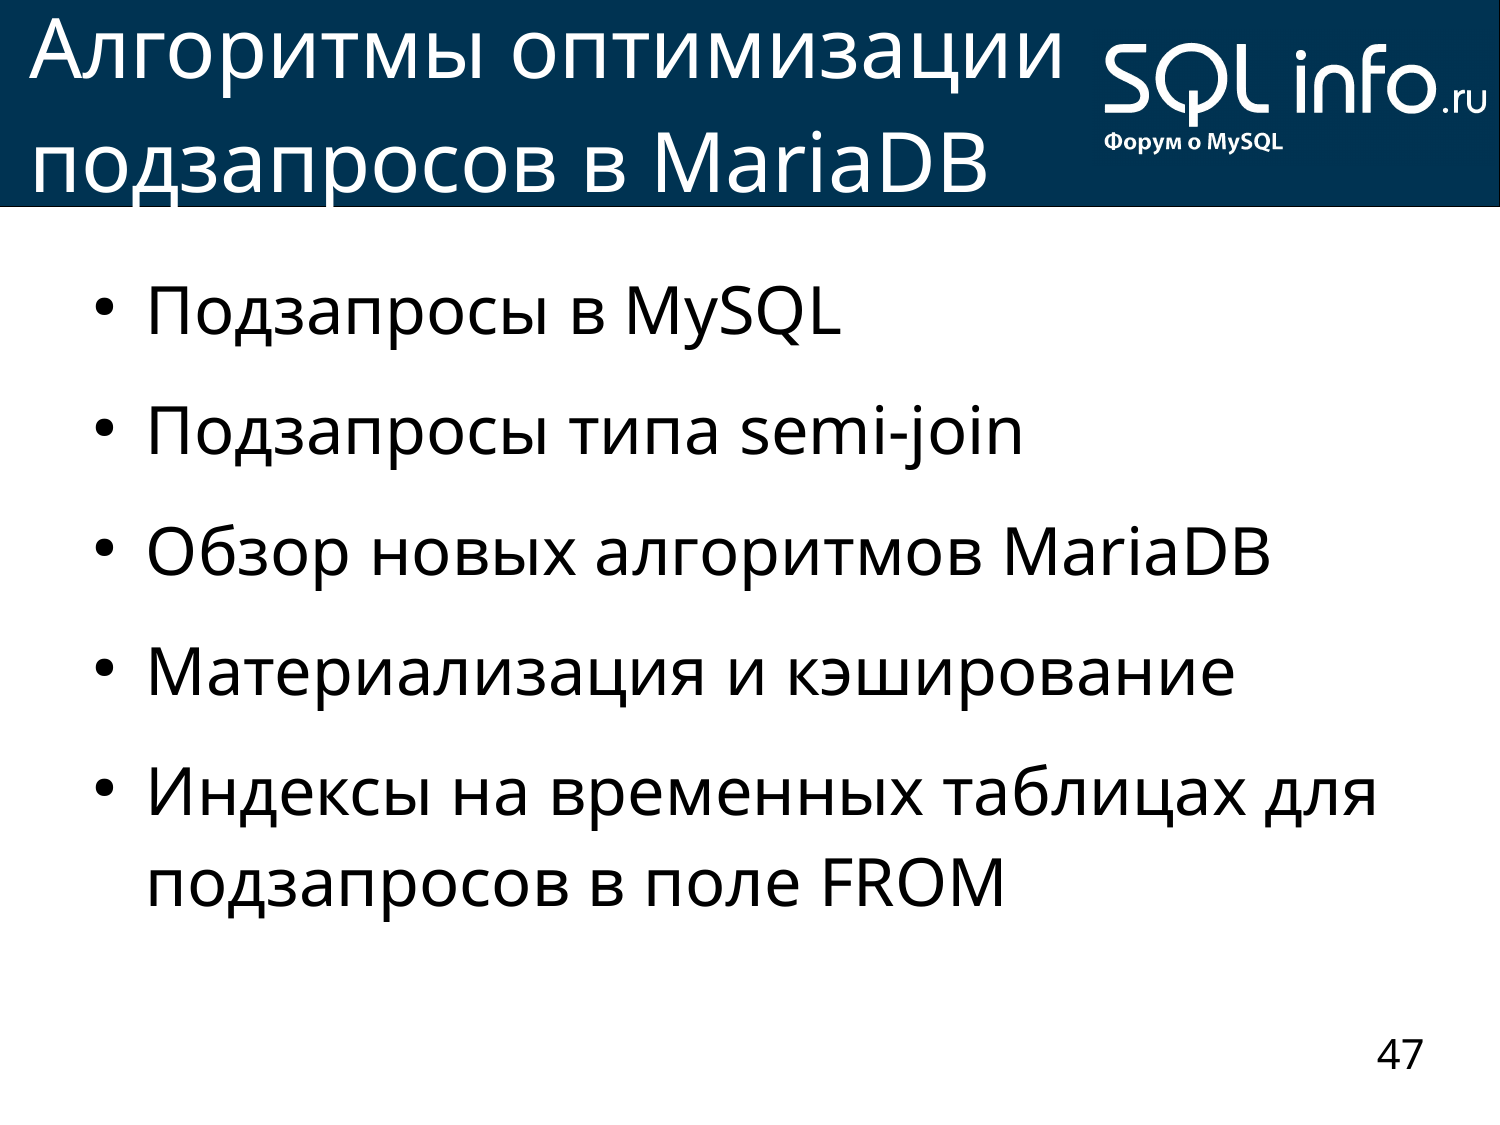

# Алгоритмы оптимизации подзапросов в MariaDB
Подзапросы в MySQL
Подзапросы типа semi-join
Обзор новых алгоритмов MariaDB
Материализация и кэширование
Индексы на временных таблицах для подзапросов в поле FROM
47